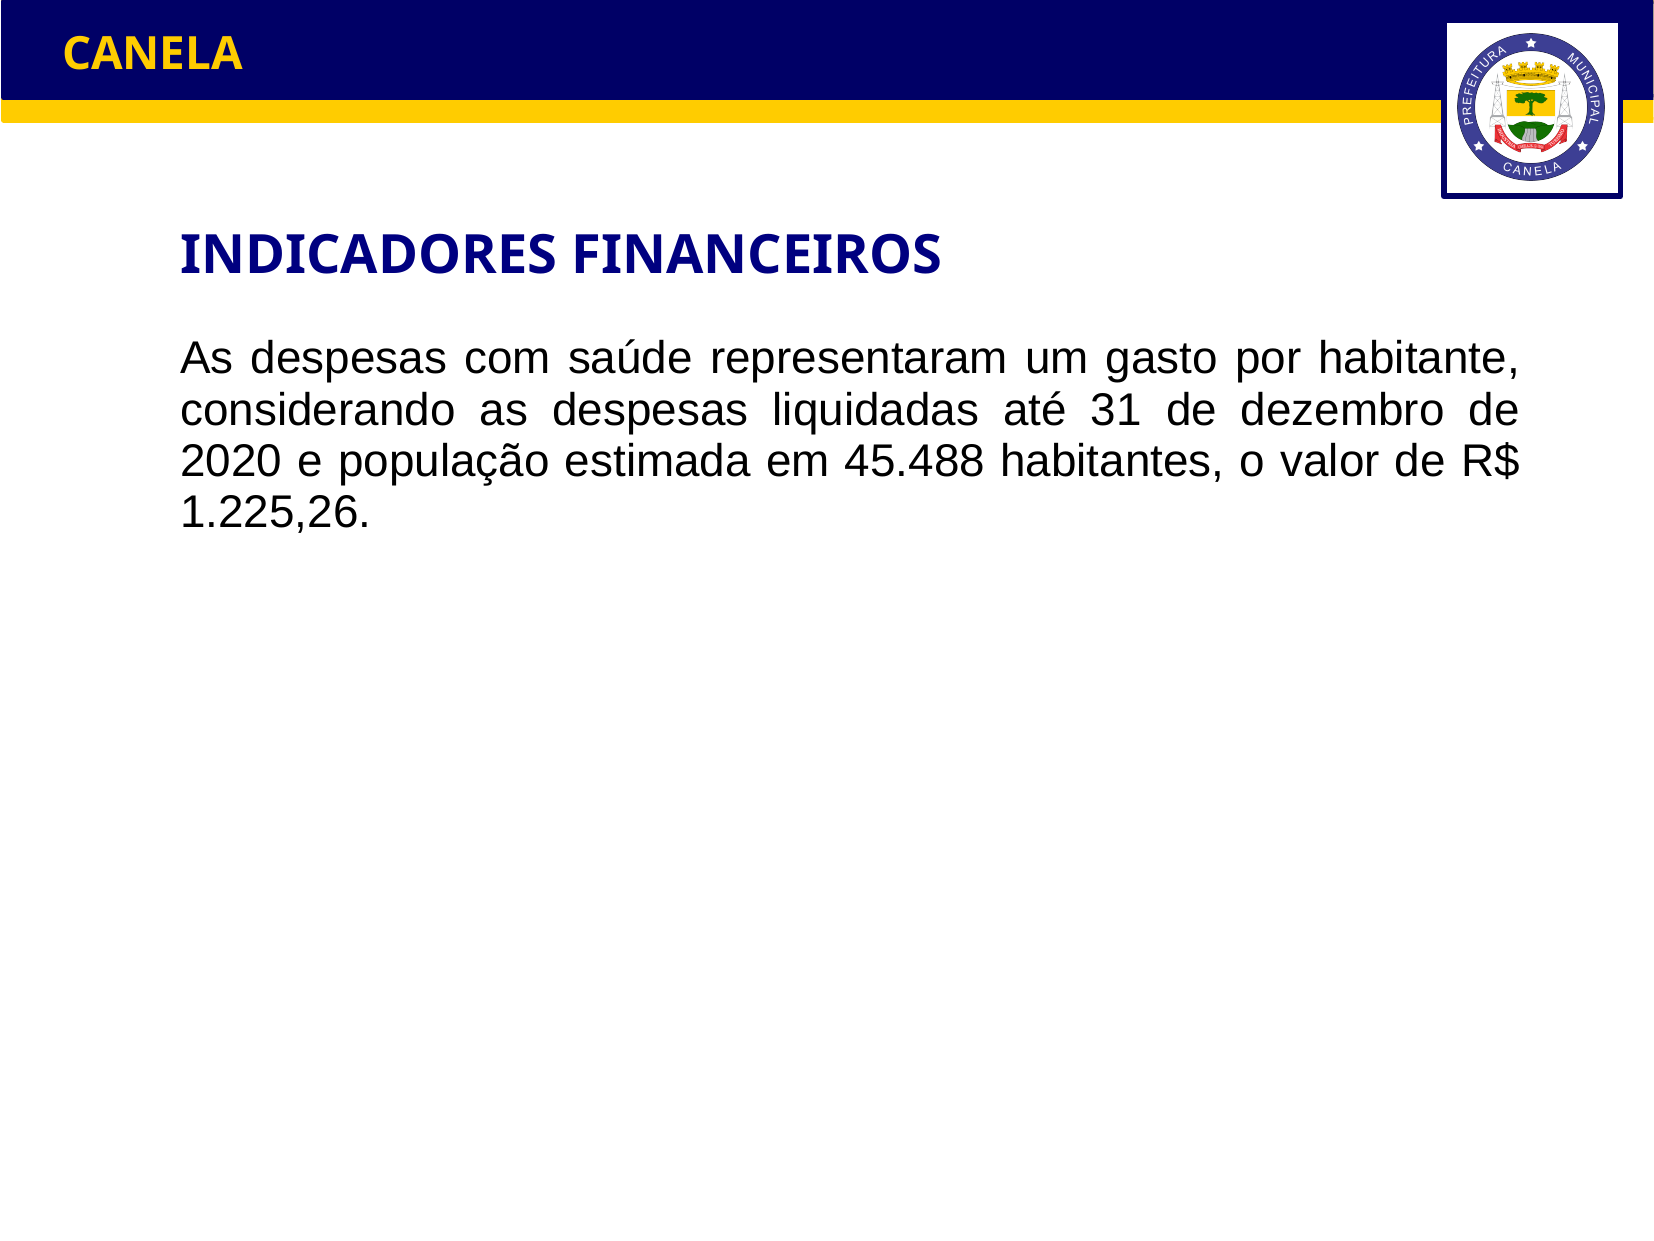

CANELA
CANELA
INDICADORES FINANCEIROS
As despesas com saúde representaram um gasto por habitante, considerando as despesas liquidadas até 31 de dezembro de 2020 e população estimada em 45.488 habitantes, o valor de R$ 1.225,26.